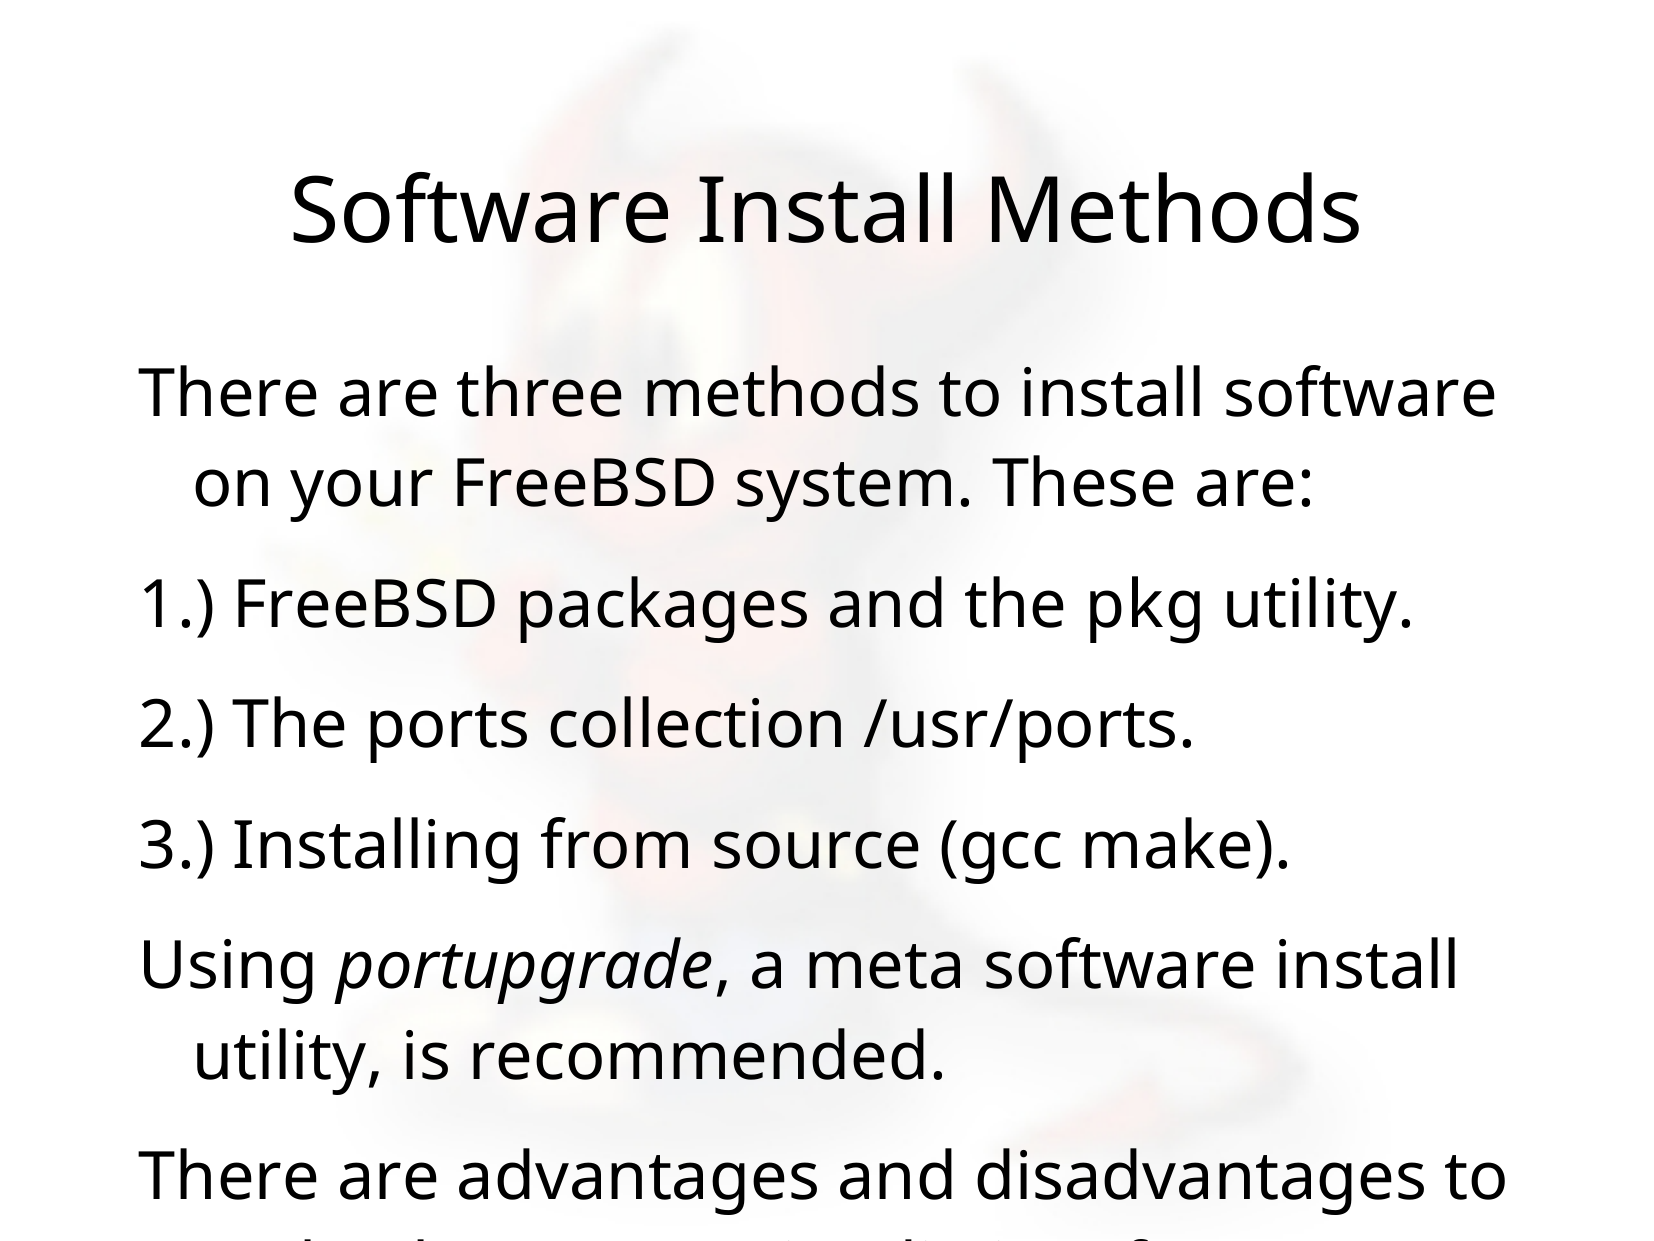

# Software Install Methods
There are three methods to install software on your FreeBSD system. These are:
1.) FreeBSD packages and the pkg utility.
2.) The ports collection /usr/ports.
3.) Installing from source (gcc make).
Using portupgrade, a meta software install utility, is recommended.
There are advantages and disadvantages to each. These are quite distinct from Windows.